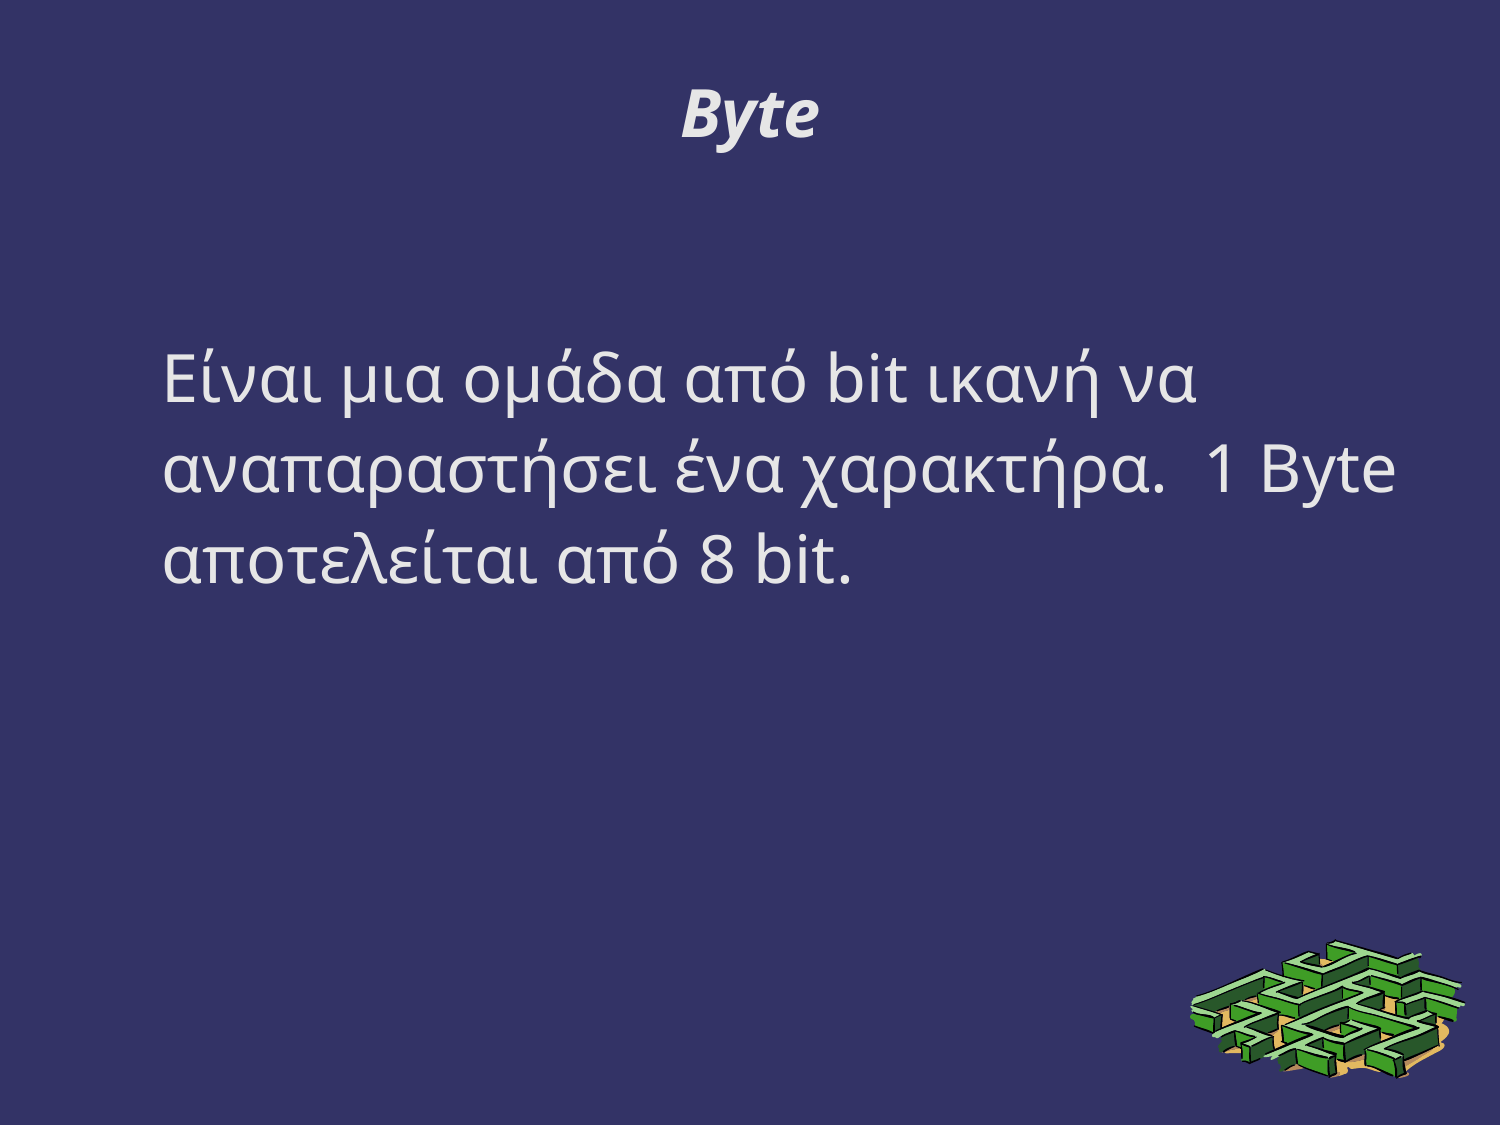

# Byte
Είναι μια ομάδα από bit ικανή να αναπαραστήσει ένα χαρακτήρα. 1 Byte αποτελείται από 8 bit.